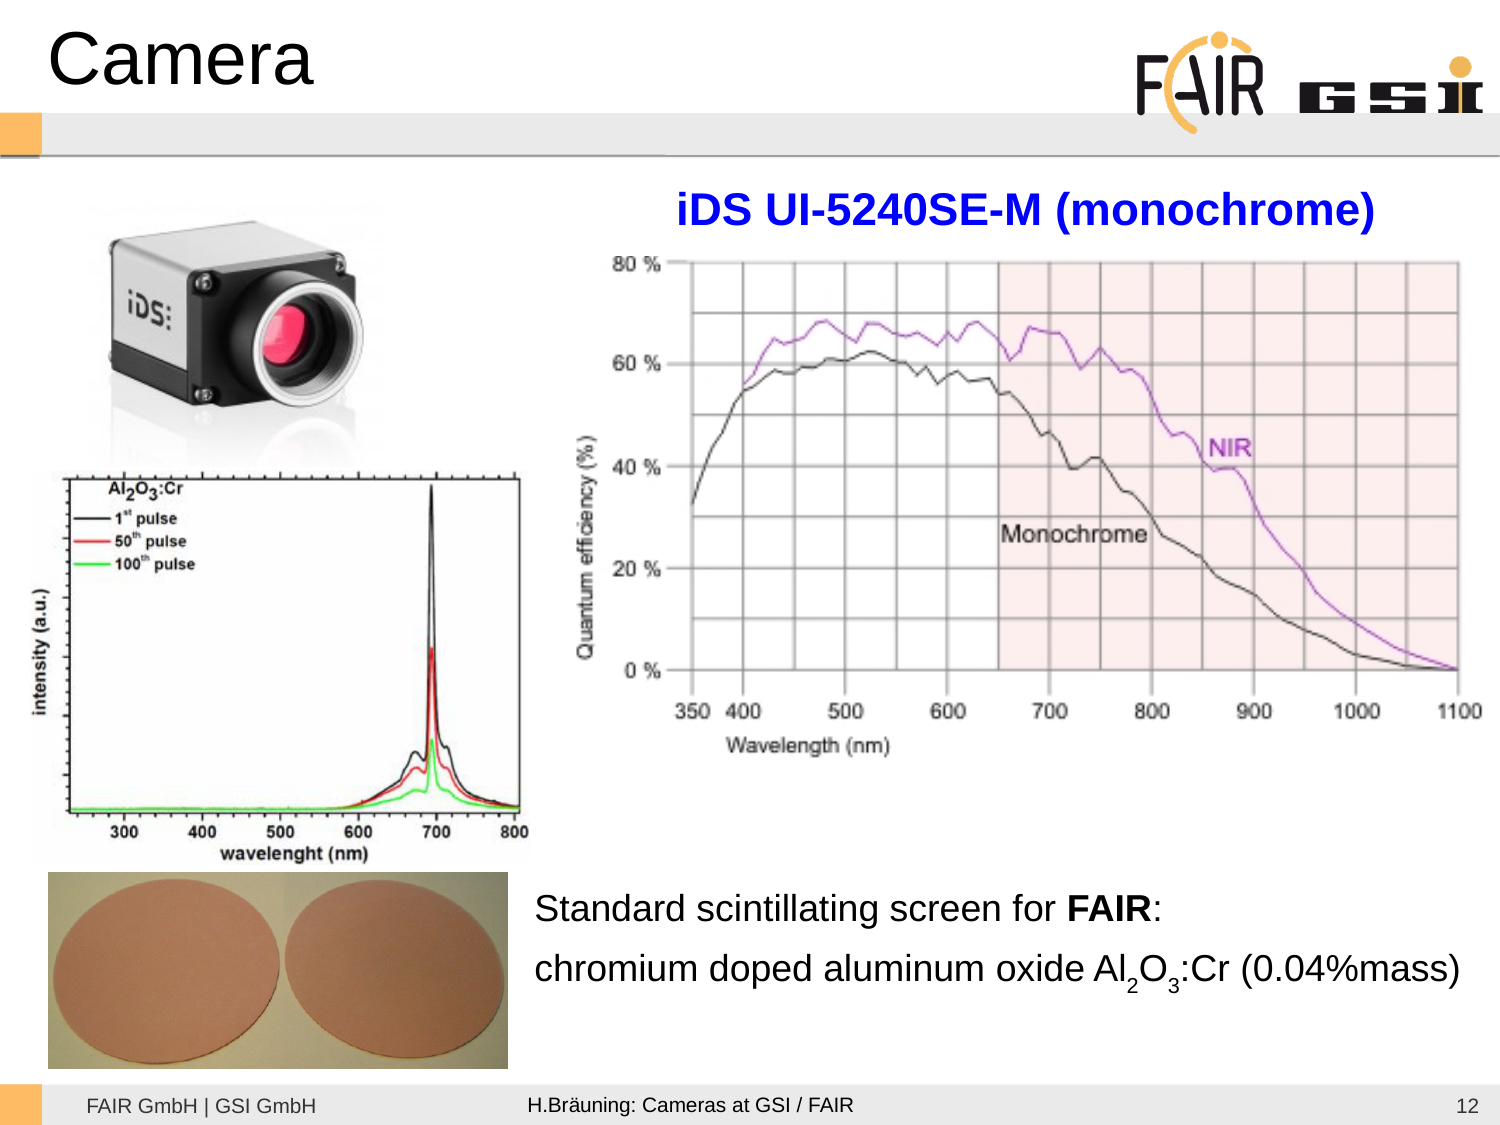

# Camera
iDS UI-5240SE-M (monochrome)
Standard scintillating screen for FAIR:
chromium doped aluminum oxide Al2O3:Cr (0.04%mass)
12
Harald Bräuning / GSI